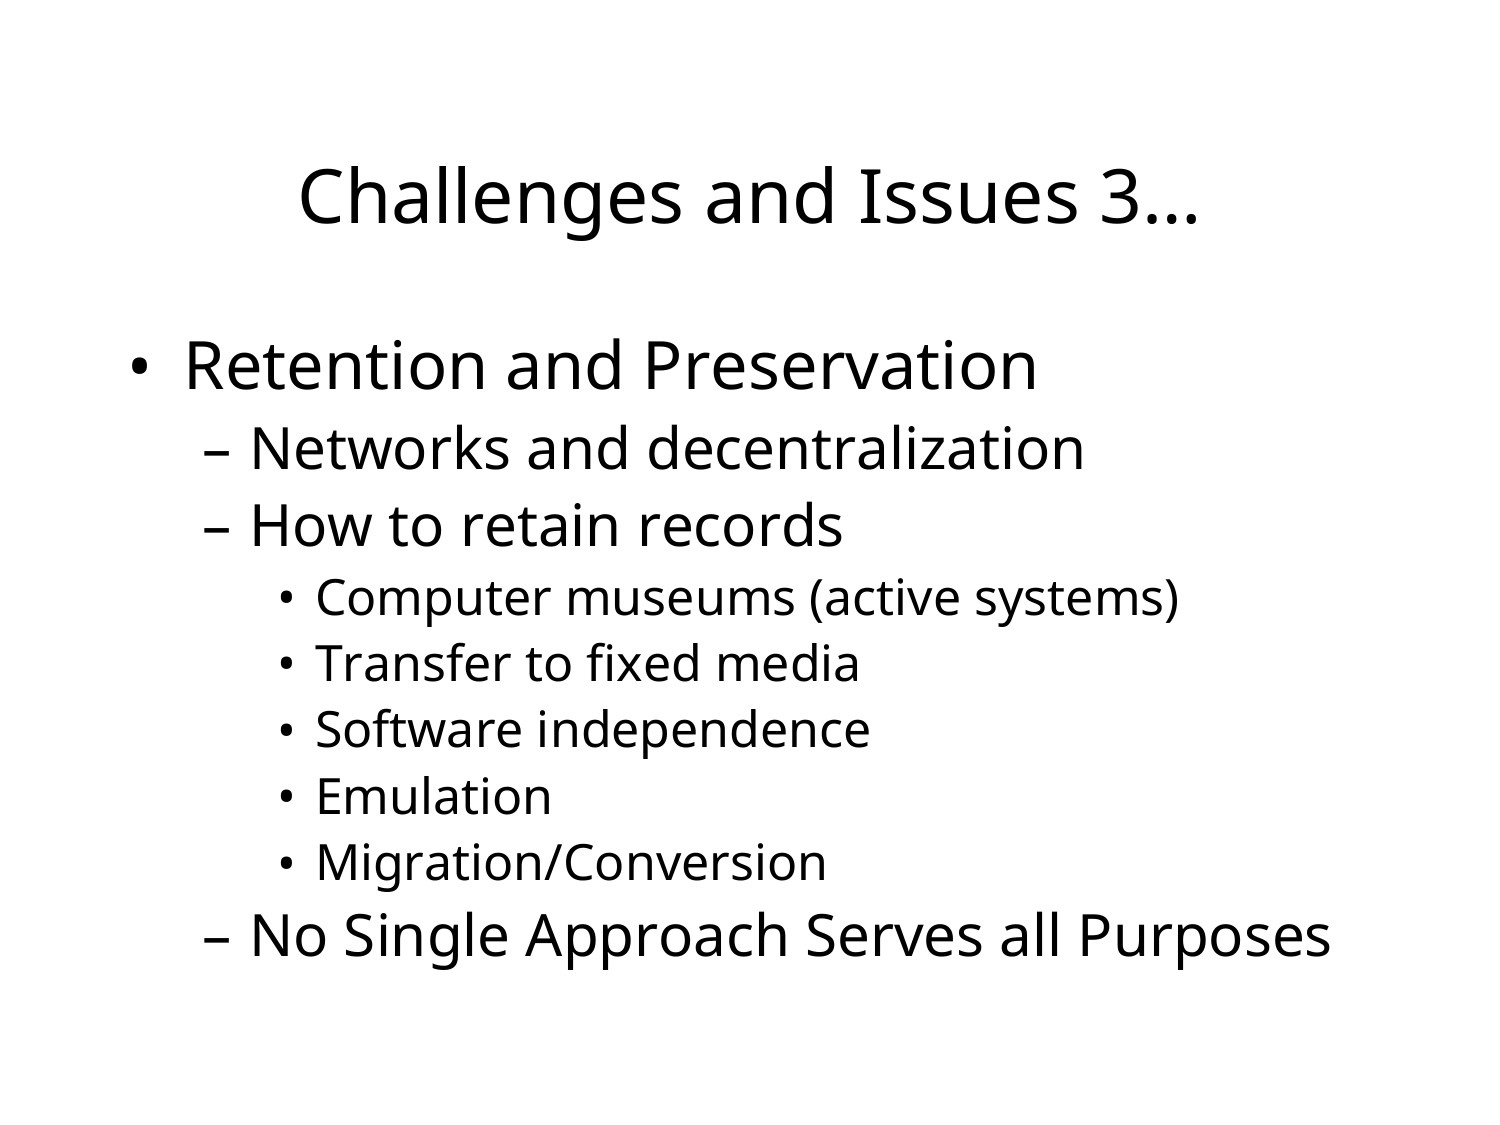

# Challenges and Issues 3…
Retention and Preservation
Networks and decentralization
How to retain records
Computer museums (active systems)
Transfer to fixed media
Software independence
Emulation
Migration/Conversion
No Single Approach Serves all Purposes